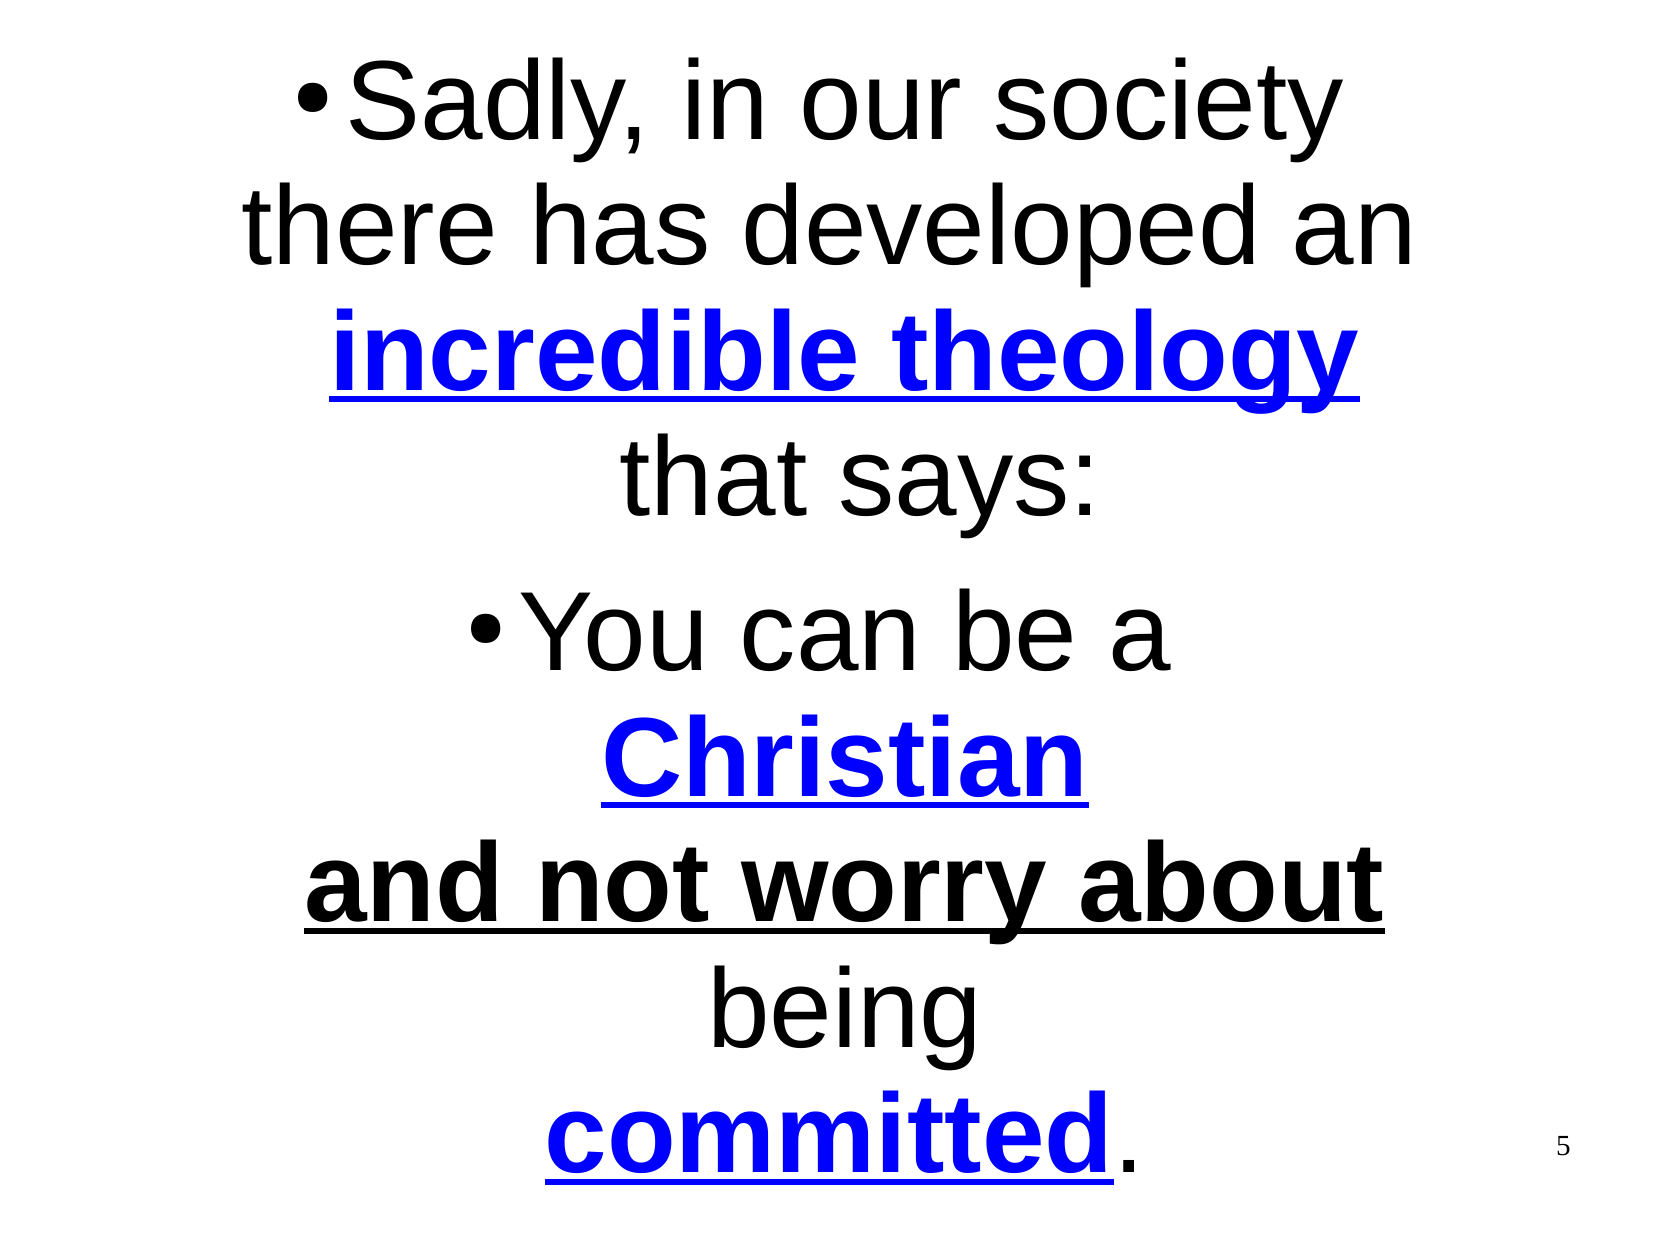

# Sadly, in our society there has developed an incredible theology that says:
You can be a
Christian
and not worry about
being
committed.
5